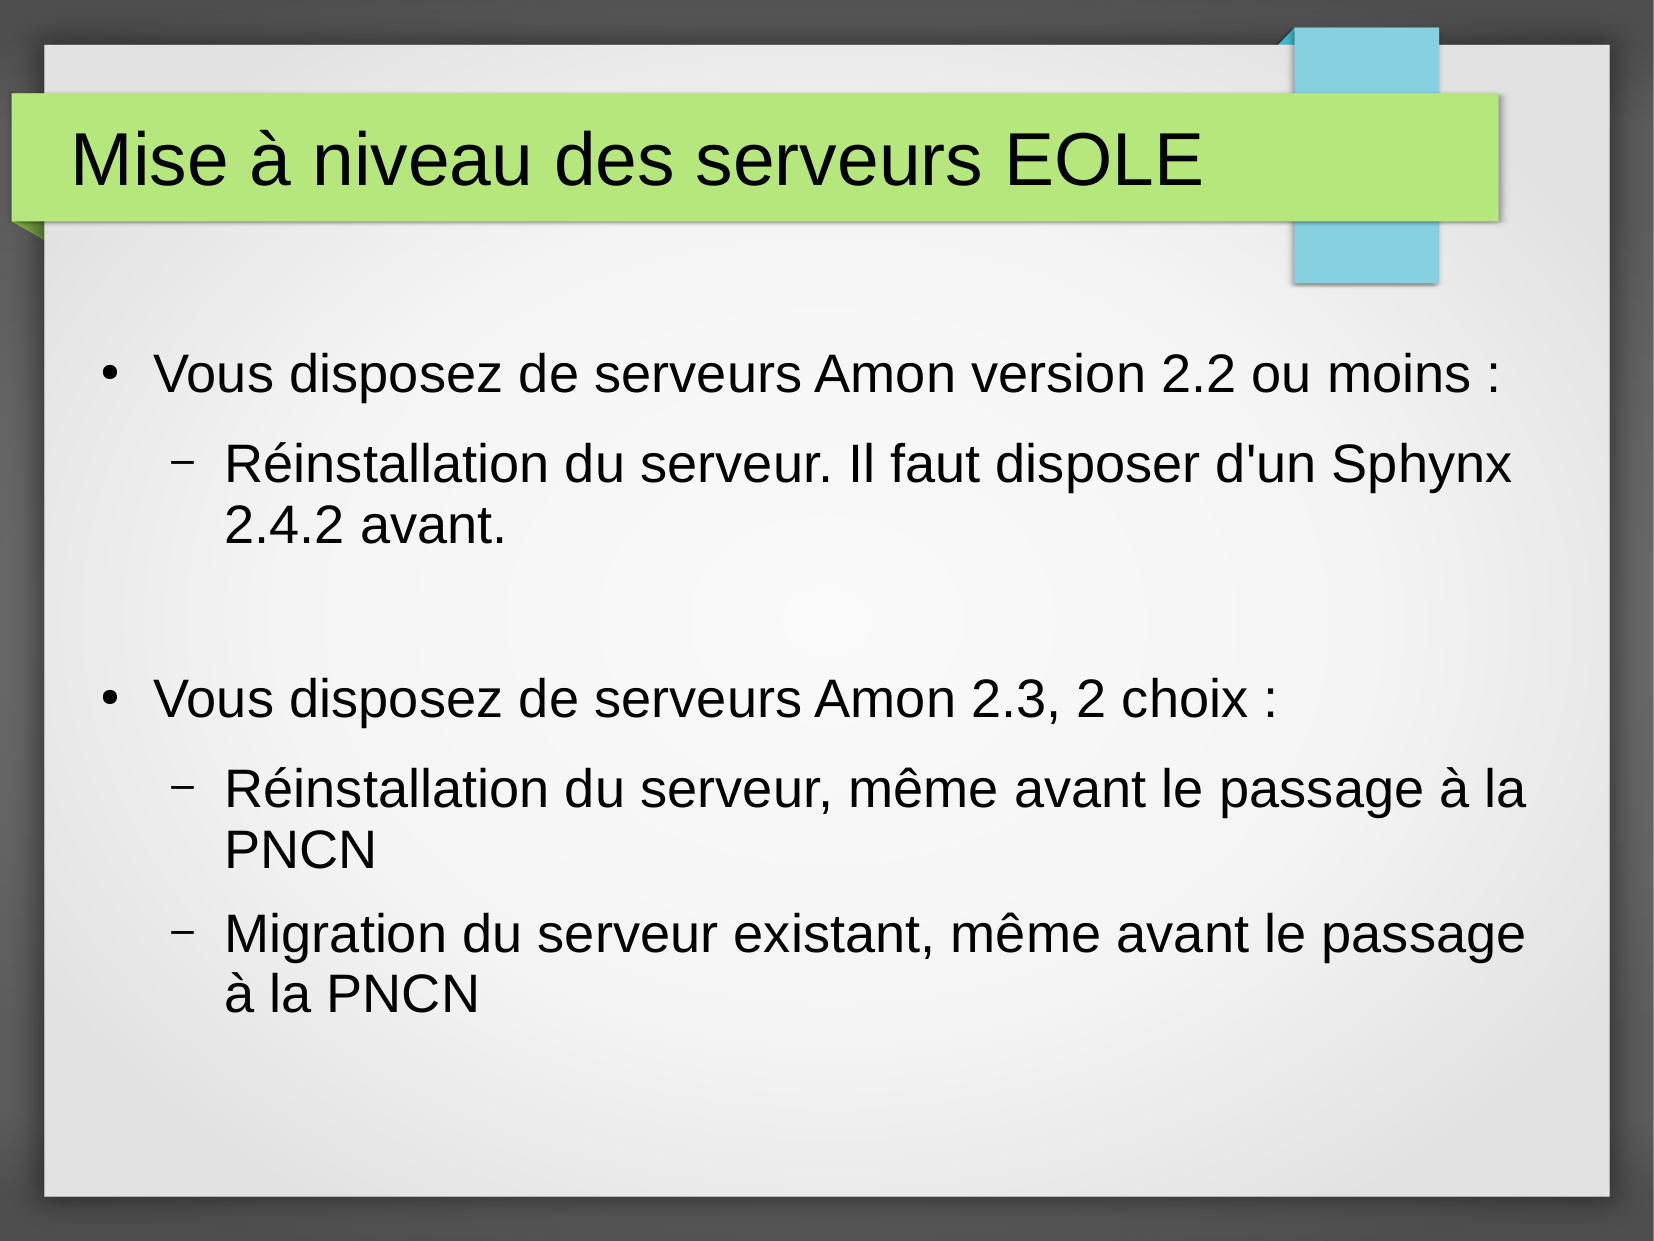

# Mise à niveau des serveurs EOLE
Vous disposez de serveurs Amon version 2.2 ou moins :
Réinstallation du serveur. Il faut disposer d'un Sphynx 2.4.2 avant.
Vous disposez de serveurs Amon 2.3, 2 choix :
Réinstallation du serveur, même avant le passage à la PNCN
Migration du serveur existant, même avant le passage à la PNCN